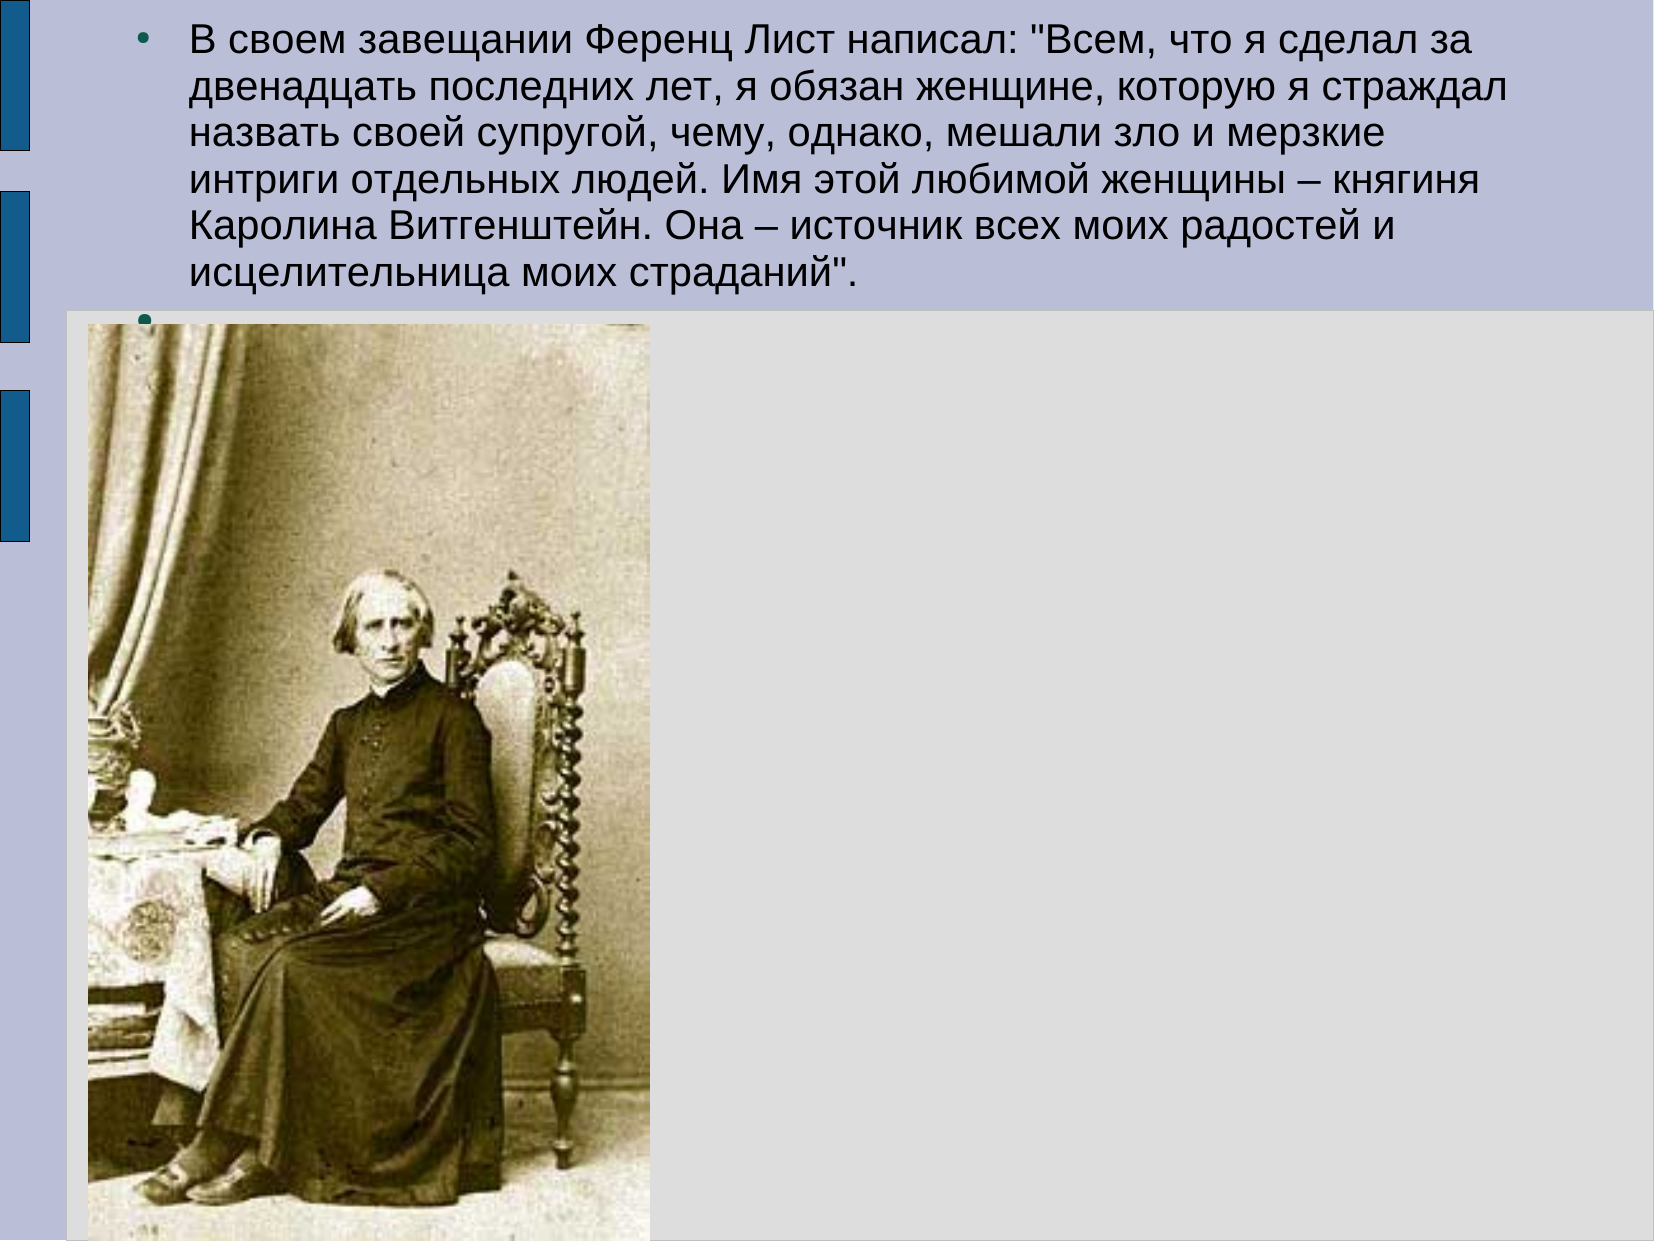

В своем завещании Ференц Лист написал: "Всем, что я сделал за двенадцать последних лет, я обязан женщине, которую я страждал назвать своей супругой, чему, однако, мешали зло и мерзкие интриги отдельных людей. Имя этой любимой женщины – княгиня Каролина Витгенштейн. Она – источник всех моих радостей и исцелительница моих страданий".
#